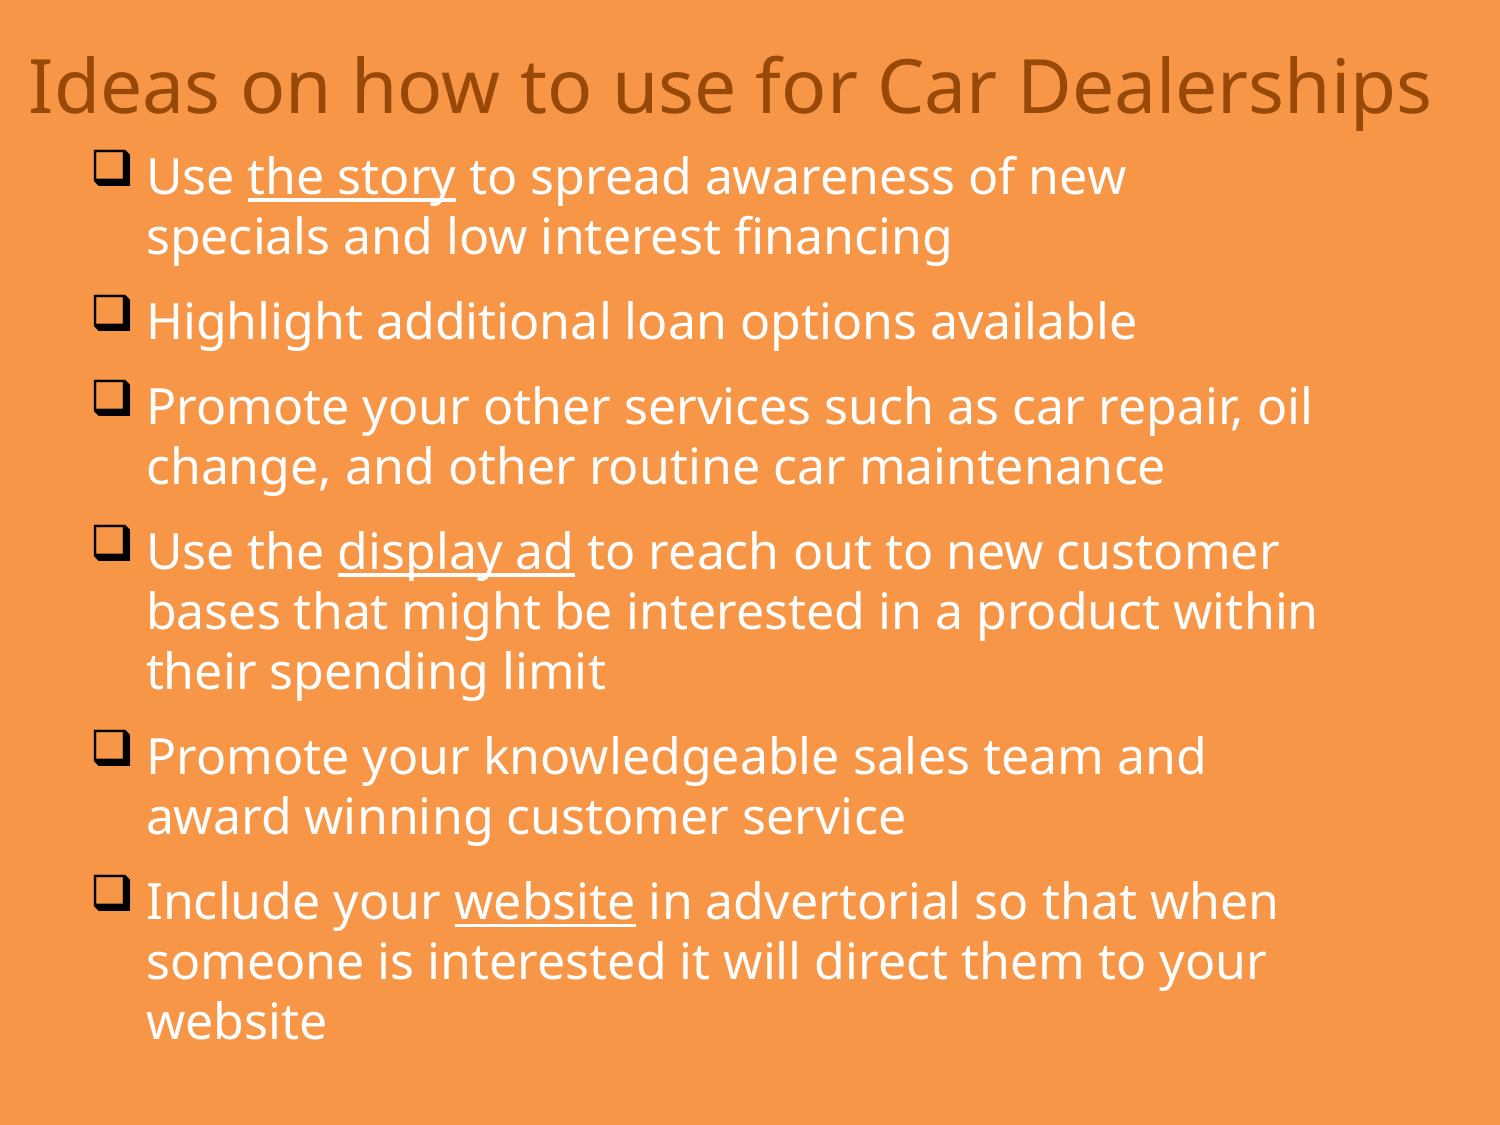

# Ideas on how to use for Car Dealerships
Use the story to spread awareness of new specials and low interest financing
Highlight additional loan options available
Promote your other services such as car repair, oil change, and other routine car maintenance
Use the display ad to reach out to new customer bases that might be interested in a product within their spending limit
Promote your knowledgeable sales team and award winning customer service
Include your website in advertorial so that when someone is interested it will direct them to your website